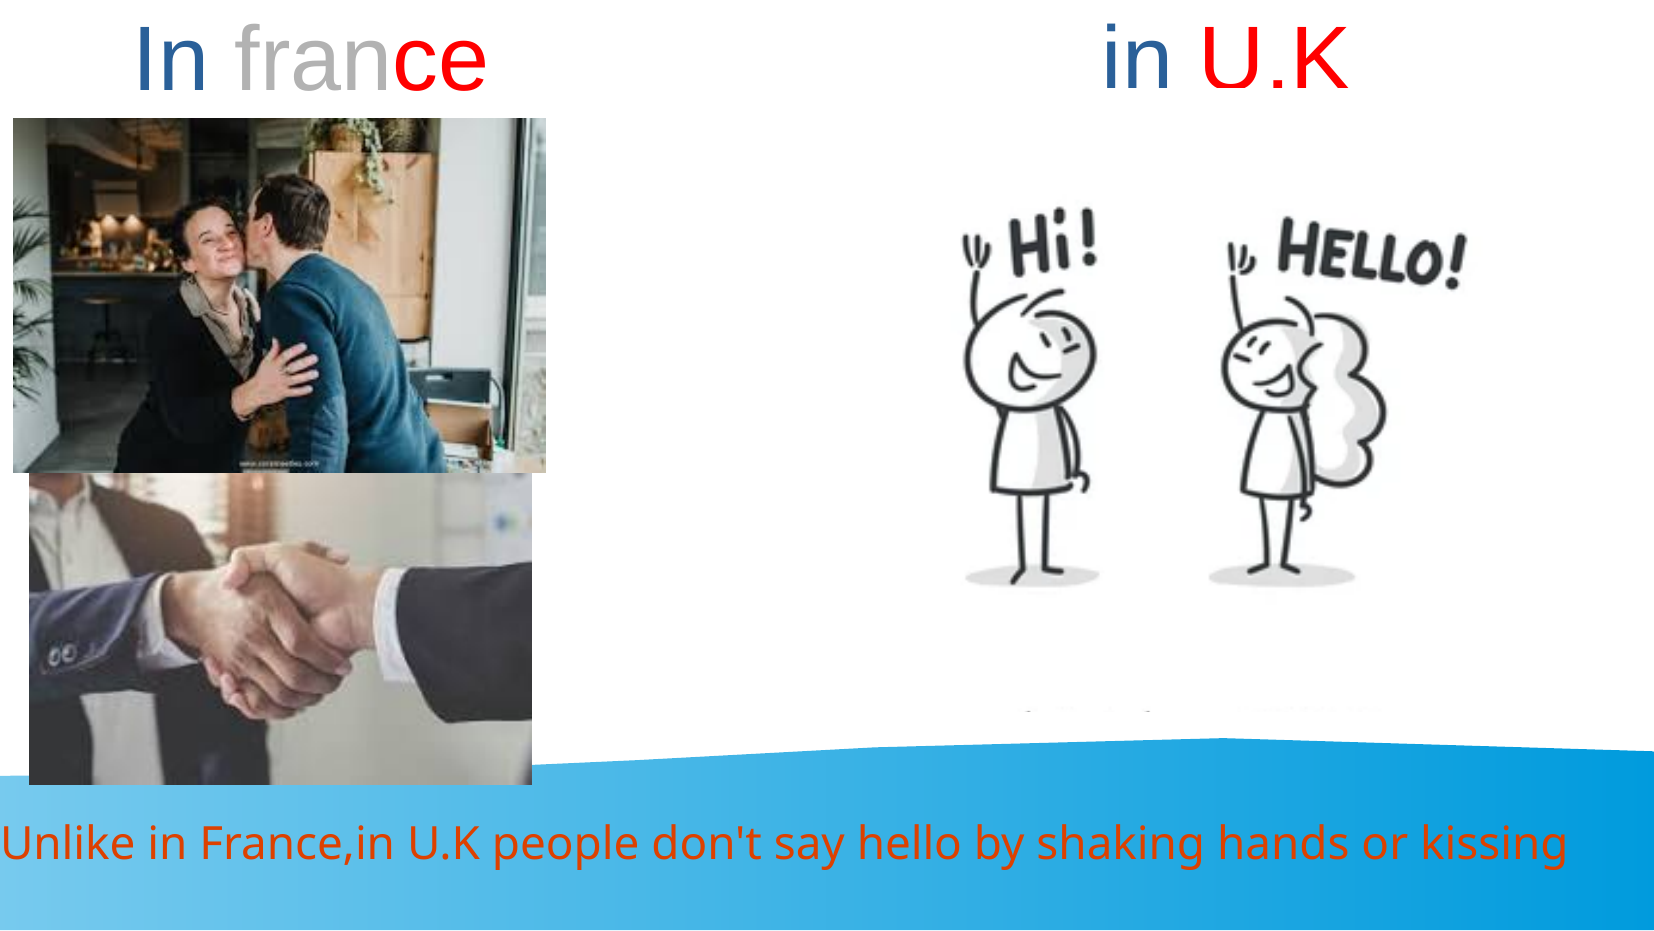

In france in U.K
# Unlike in France,in U.K people don't say hello by shaking hands or kissing